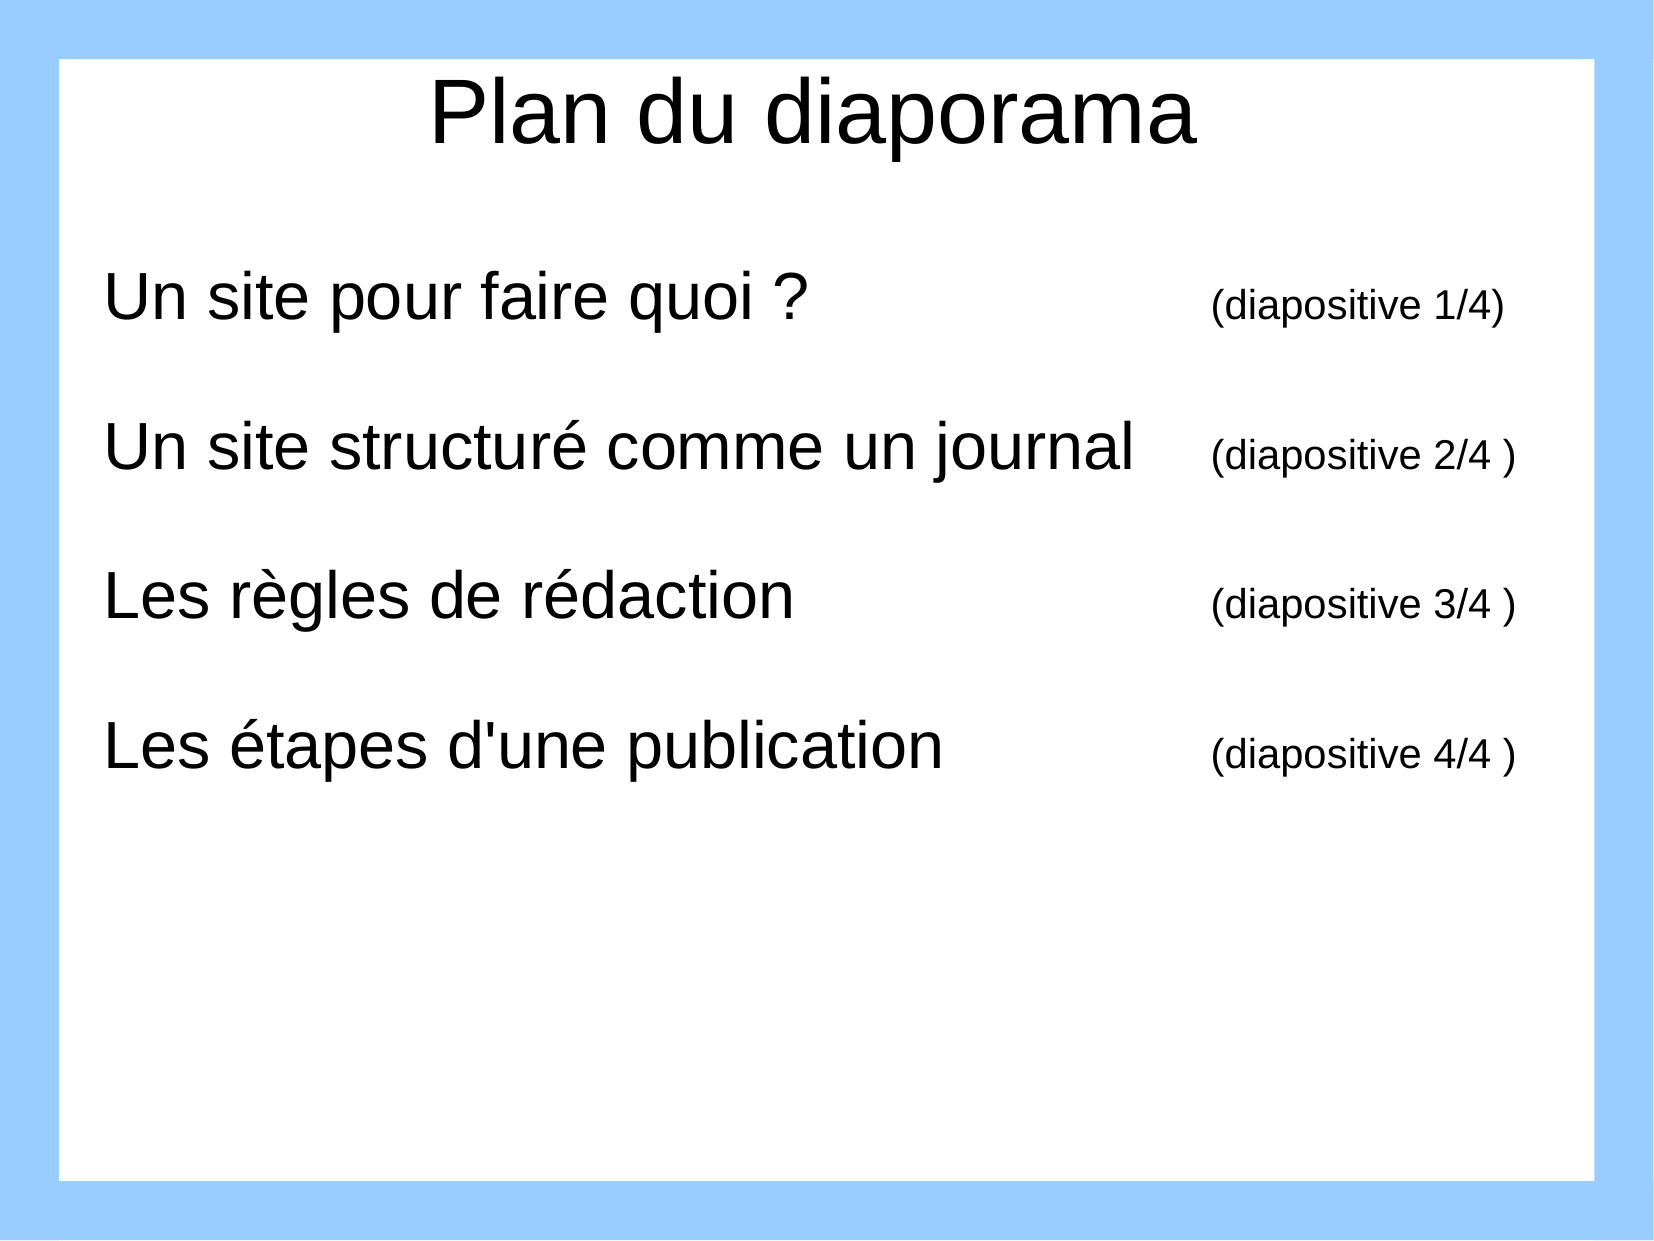

Plan du diaporama
Un site pour faire quoi ? 						(diapositive 1/4)
Un site structuré comme un journal		(diapositive 2/4 )
Les règles de rédaction						(diapositive 3/4 )
Les étapes d'une publication				(diapositive 4/4 )